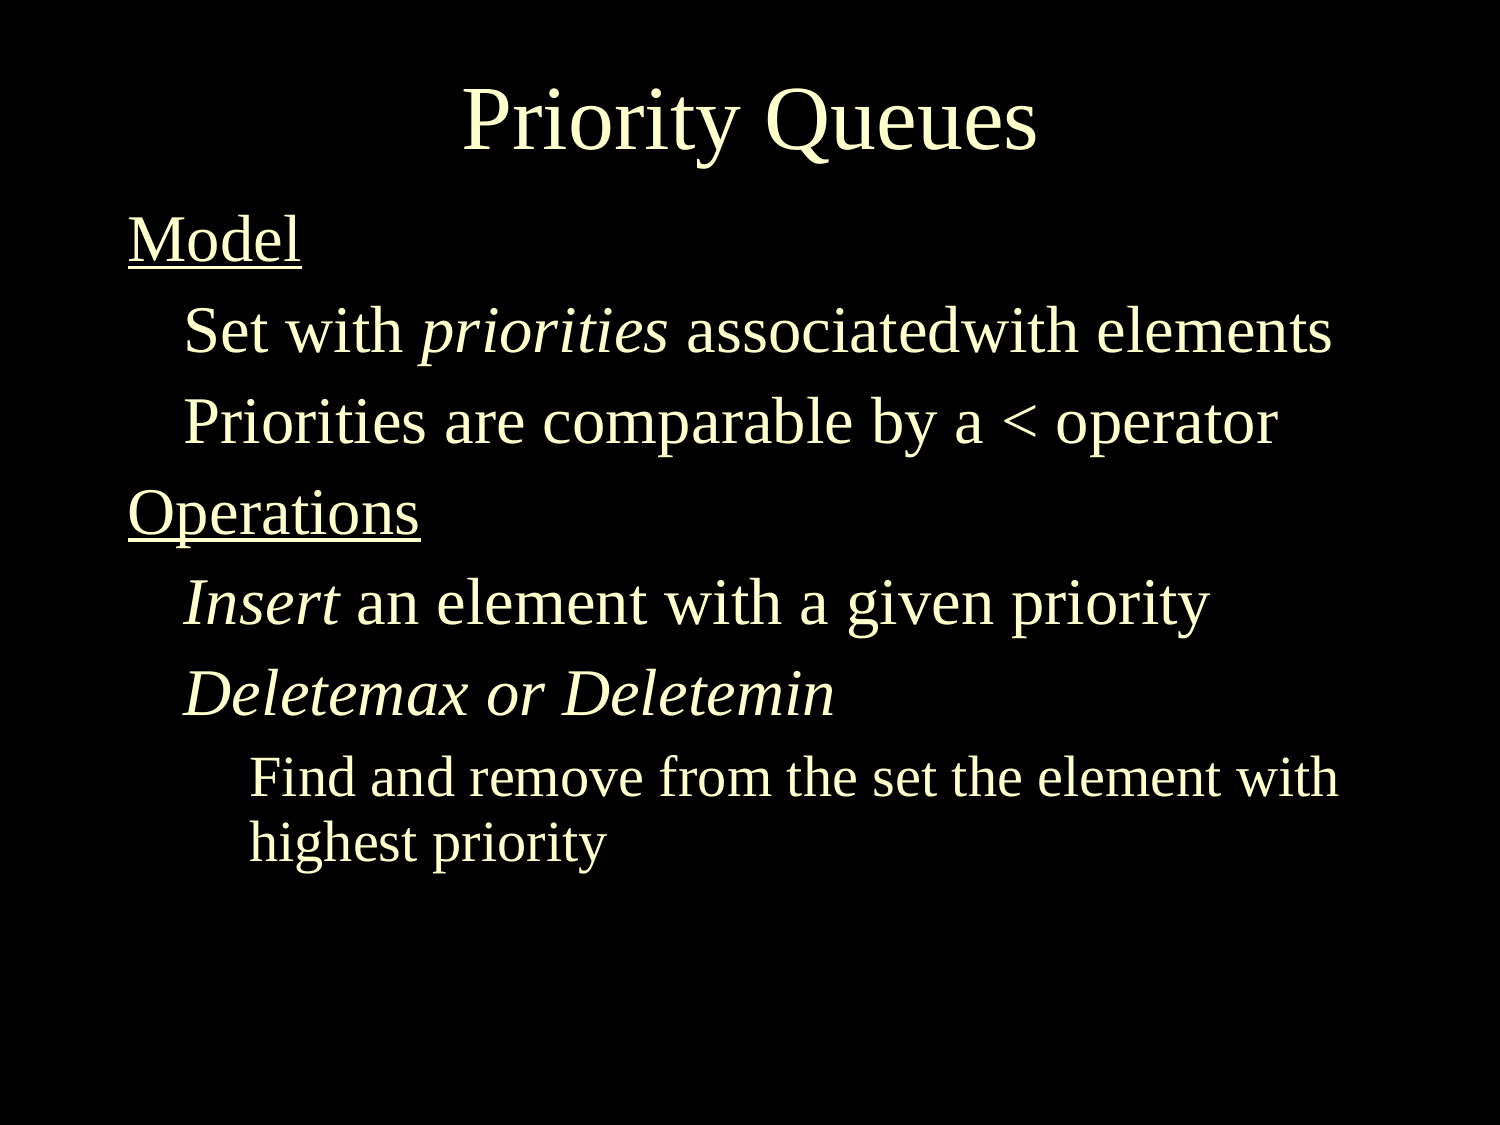

# Priority Queues
Model
	Set with priorities associatedwith elements
	Priorities are comparable by a < operator
Operations
	Insert an element with a given priority
	Deletemax or Deletemin
	Find and remove from the set the element with highest priority